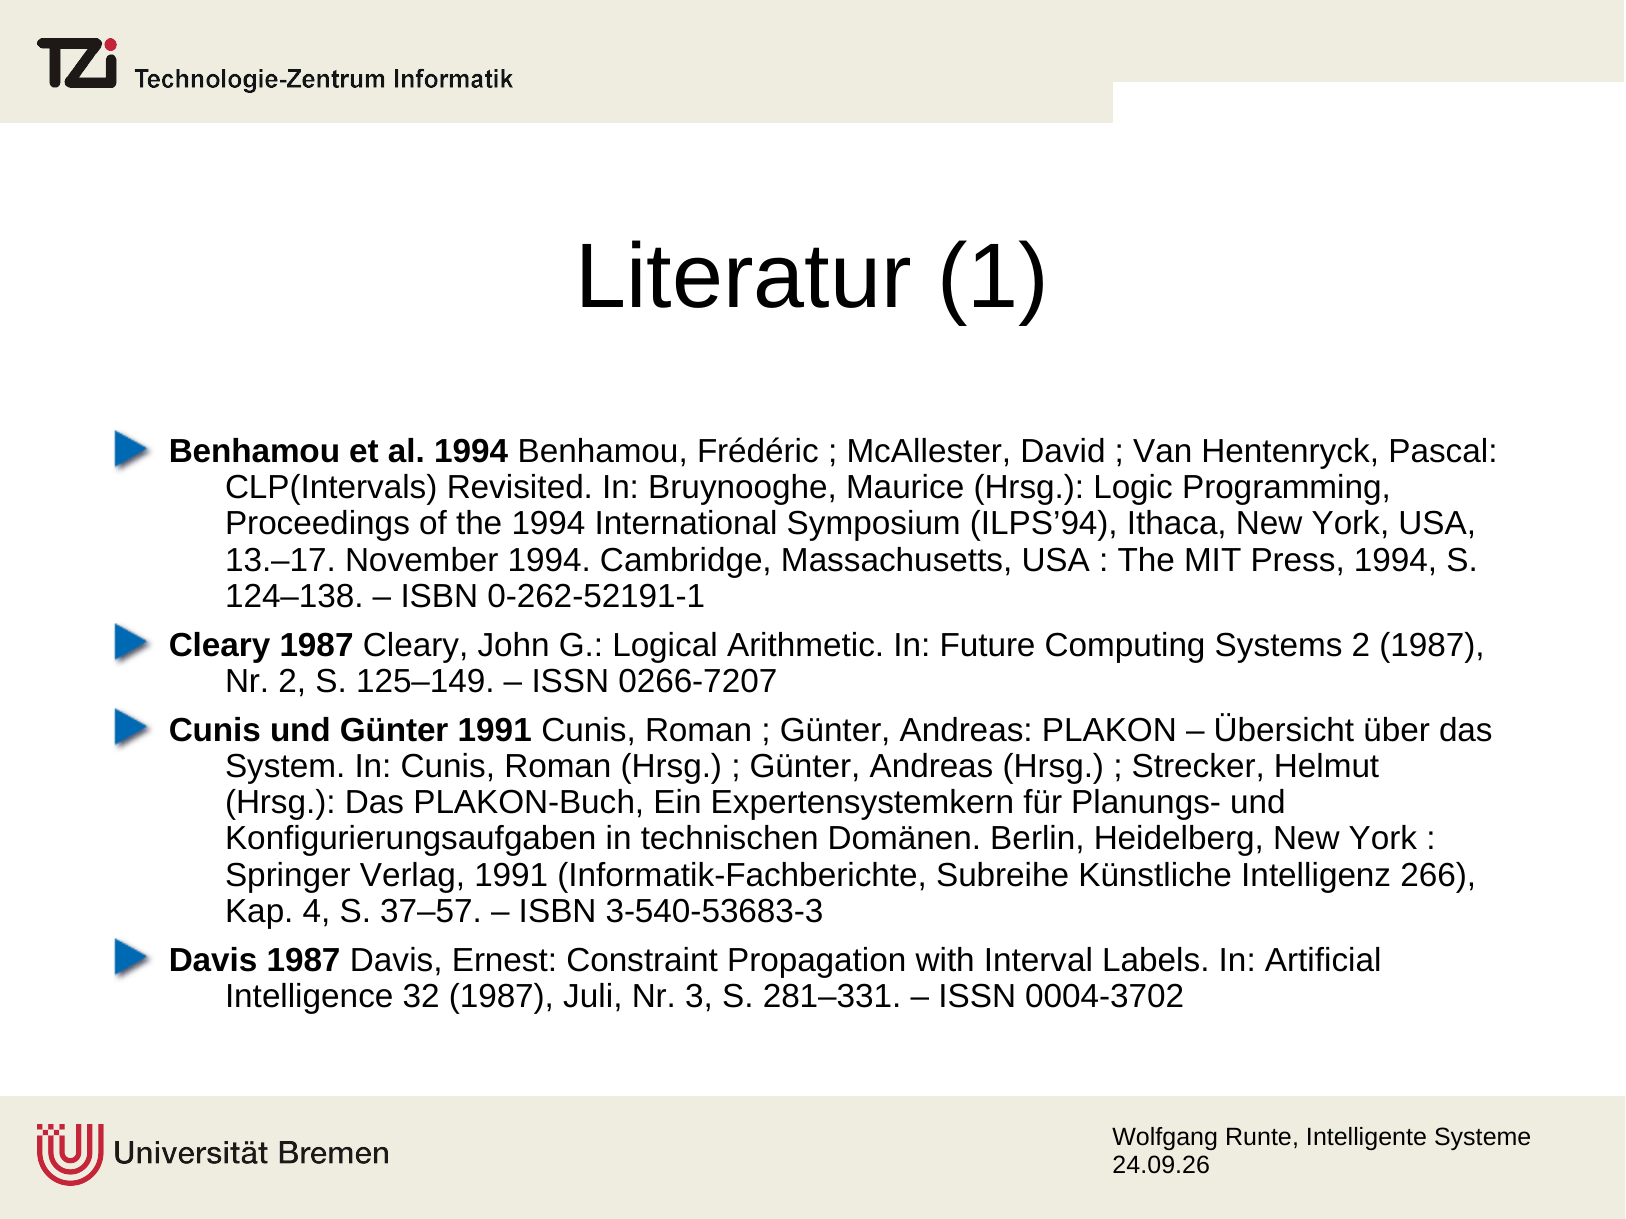

# Literatur (1)
Benhamou et al. 1994 Benhamou, Frédéric ; McAllester, David ; Van Hentenryck, Pascal: CLP(Intervals) Revisited. In: Bruynooghe, Maurice (Hrsg.): Logic Programming, Proceedings of the 1994 International Symposium (ILPS’94), Ithaca, New York, USA, 13.–17. November 1994. Cambridge, Massachusetts, USA : The MIT Press, 1994, S. 124–138. – ISBN 0-262-52191-1
Cleary 1987 Cleary, John G.: Logical Arithmetic. In: Future Computing Systems 2 (1987), Nr. 2, S. 125–149. – ISSN 0266-7207
Cunis und Günter 1991 Cunis, Roman ; Günter, Andreas: PLAKON – Übersicht über das System. In: Cunis, Roman (Hrsg.) ; Günter, Andreas (Hrsg.) ; Strecker, Helmut (Hrsg.): Das PLAKON-Buch, Ein Expertensystemkern für Planungs- und Konfigurierungsaufgaben in technischen Domänen. Berlin, Heidelberg, New York : Springer Verlag, 1991 (Informatik-Fachberichte, Subreihe Künstliche Intelligenz 266), Kap. 4, S. 37–57. – ISBN 3-540-53683-3
Davis 1987 Davis, Ernest: Constraint Propagation with Interval Labels. In: Artificial Intelligence 32 (1987), Juli, Nr. 3, S. 281–331. – ISSN 0004-3702